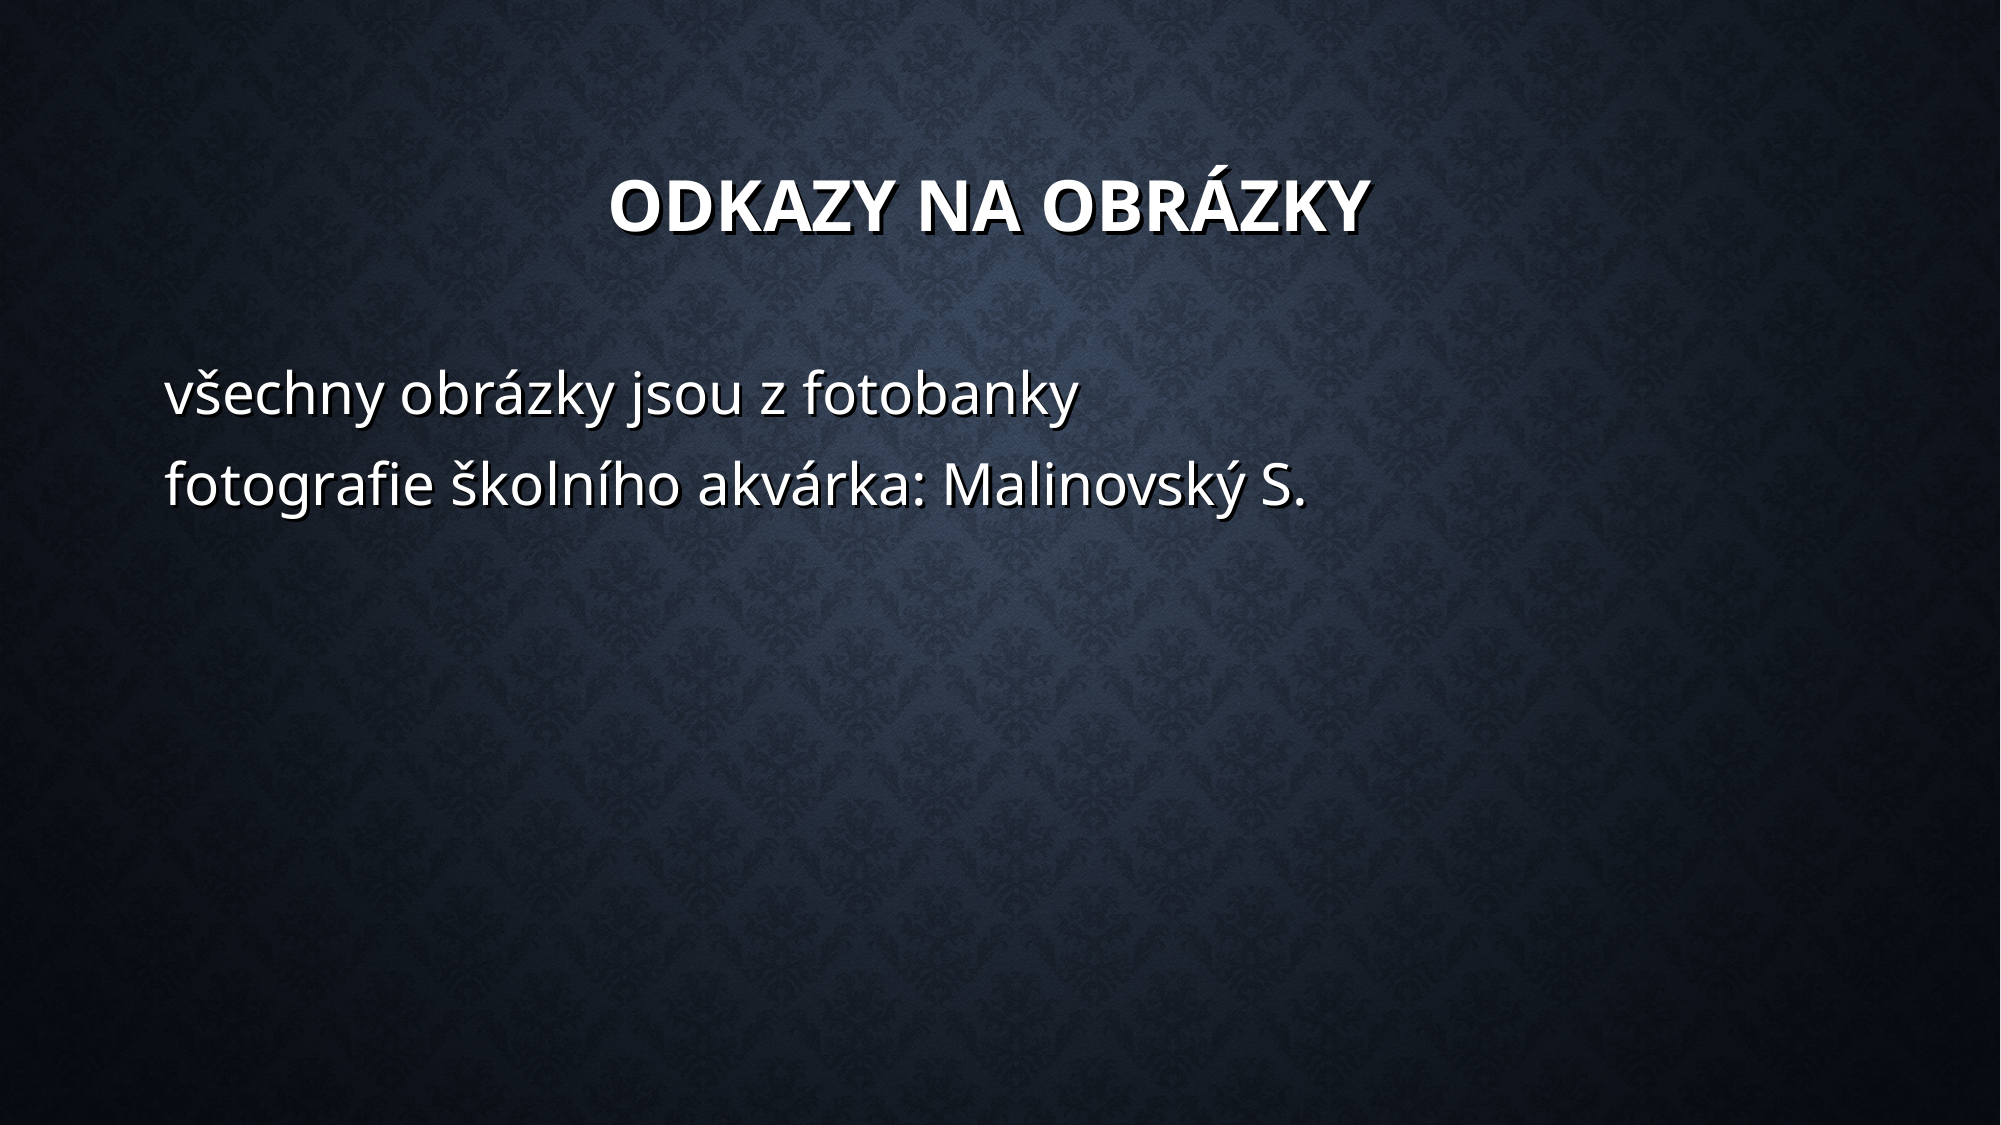

# Odkazy na obrázky
všechny obrázky jsou z fotobanky
fotografie školního akvárka: Malinovský S.